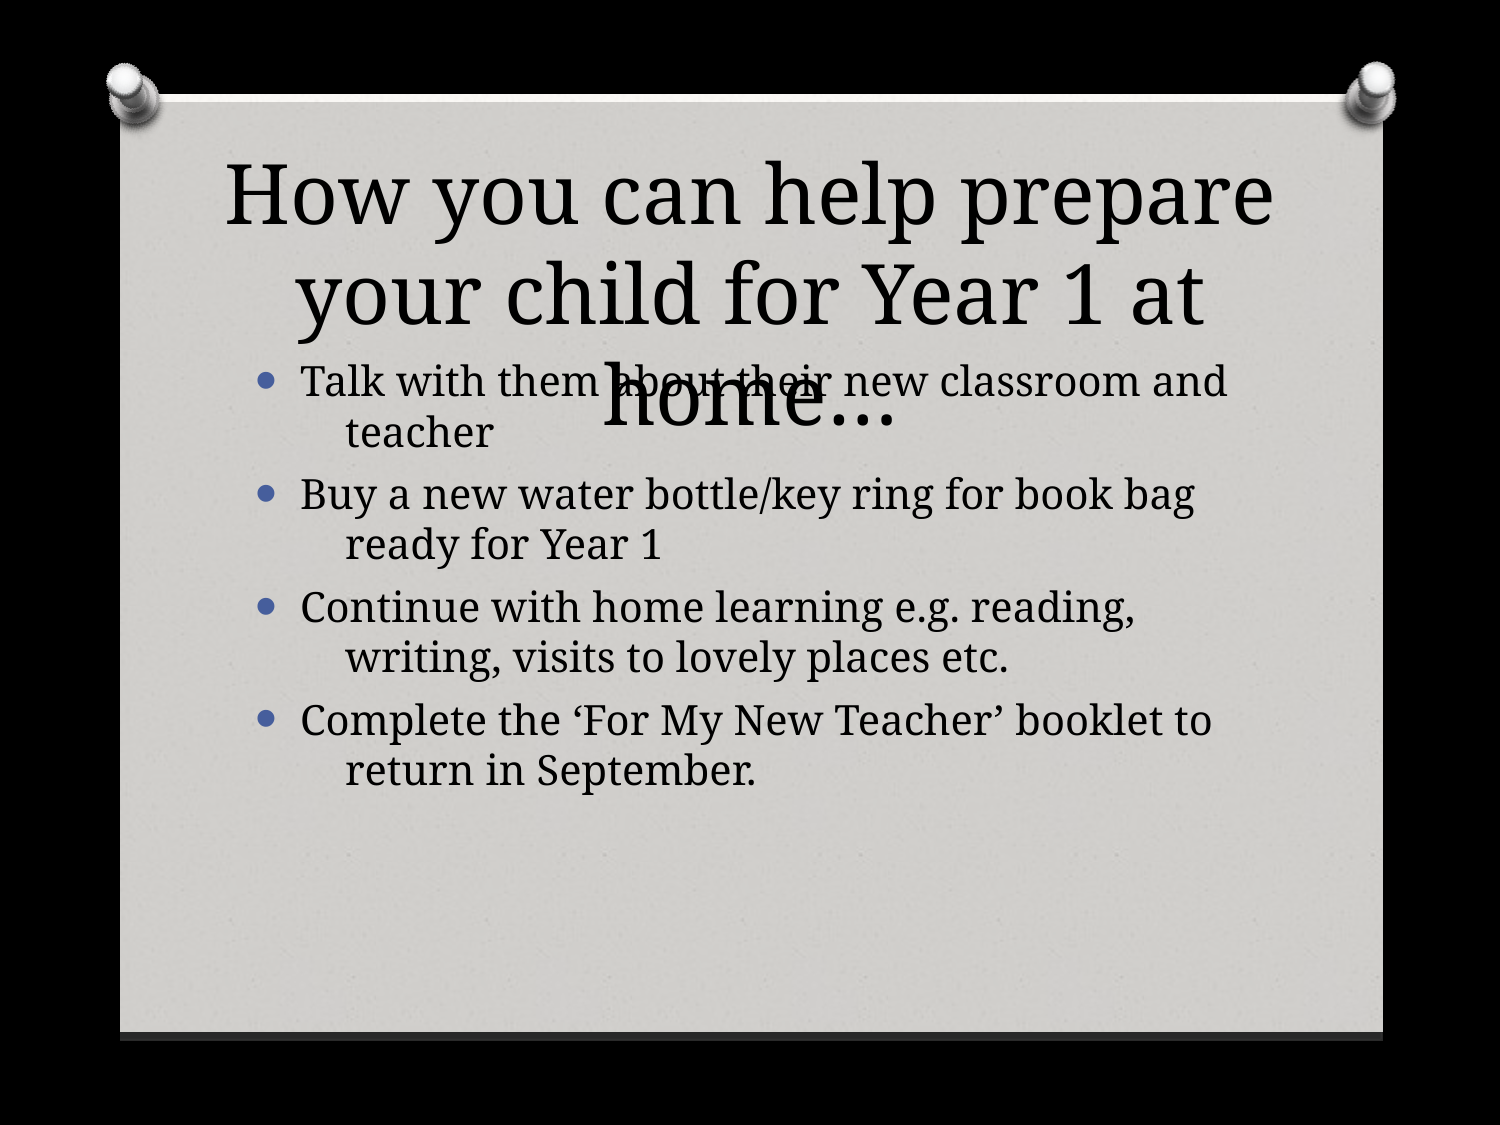

# How you can help prepare your child for Year 1 at home…
Talk with them about their new classroom and teacher
Buy a new water bottle/key ring for book bag ready for Year 1
Continue with home learning e.g. reading, writing, visits to lovely places etc.
Complete the ‘For My New Teacher’ booklet to return in September.